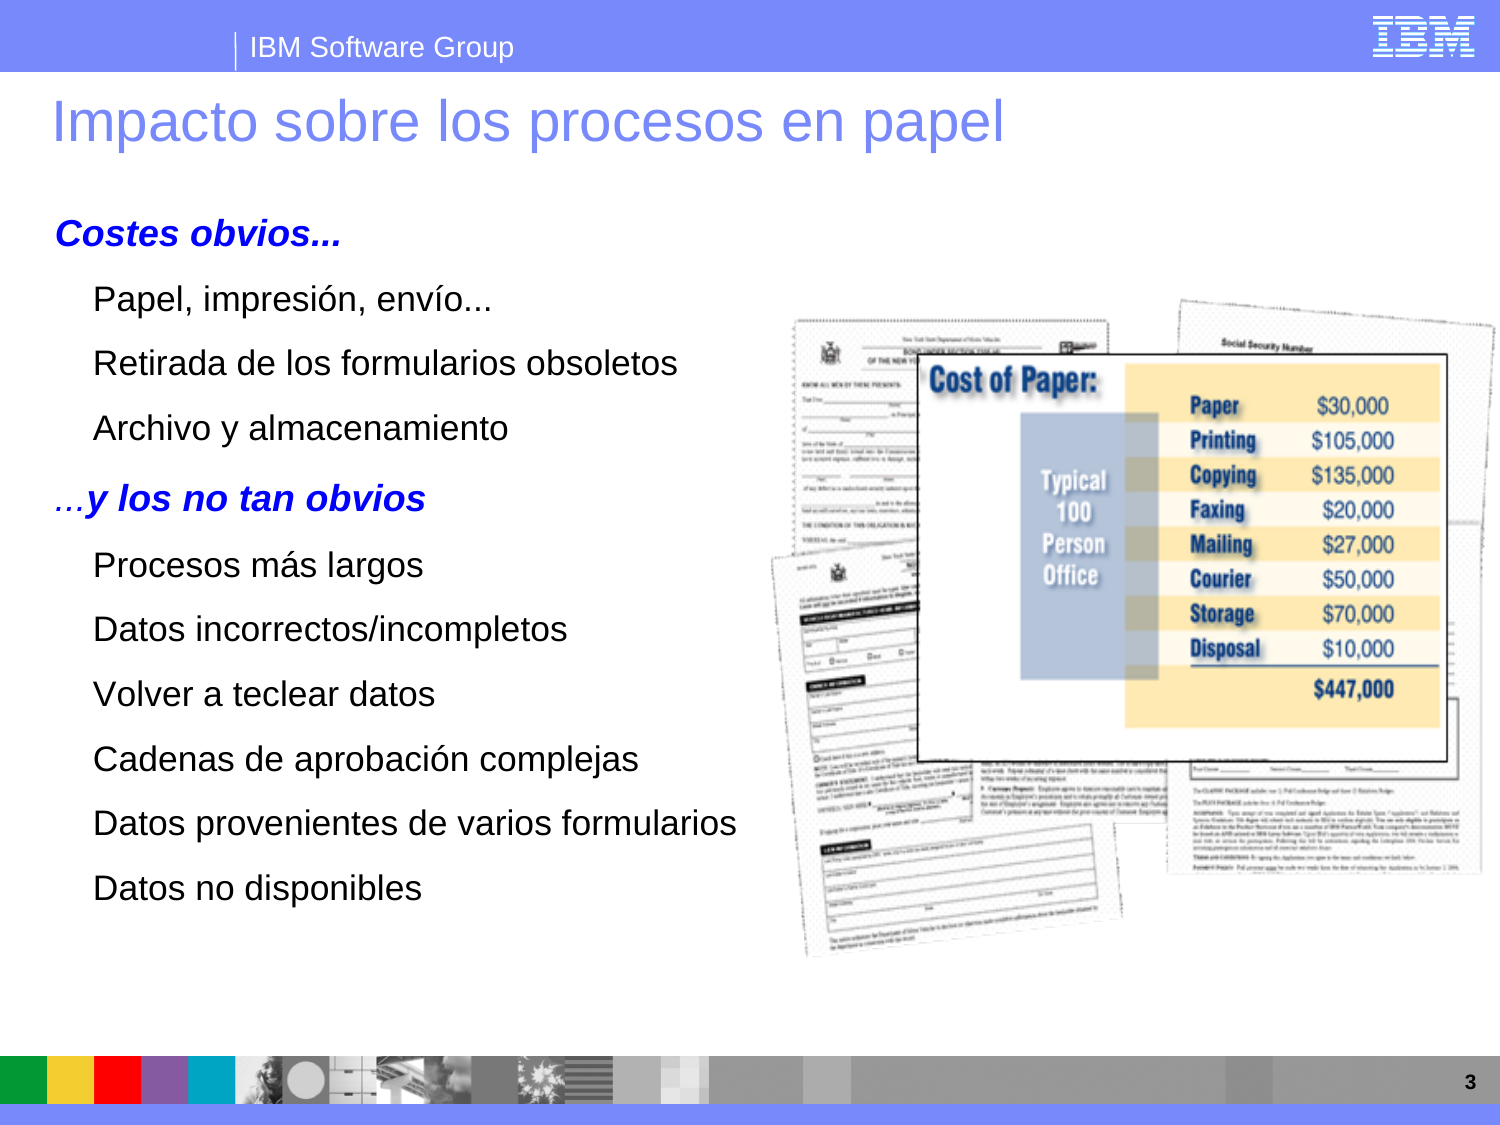

# Impacto sobre los procesos en papel
Costes obvios...
Papel, impresión, envío...
Retirada de los formularios obsoletos
Archivo y almacenamiento
...y los no tan obvios
Procesos más largos
Datos incorrectos/incompletos
Volver a teclear datos
Cadenas de aprobación complejas
Datos provenientes de varios formularios
Datos no disponibles
3